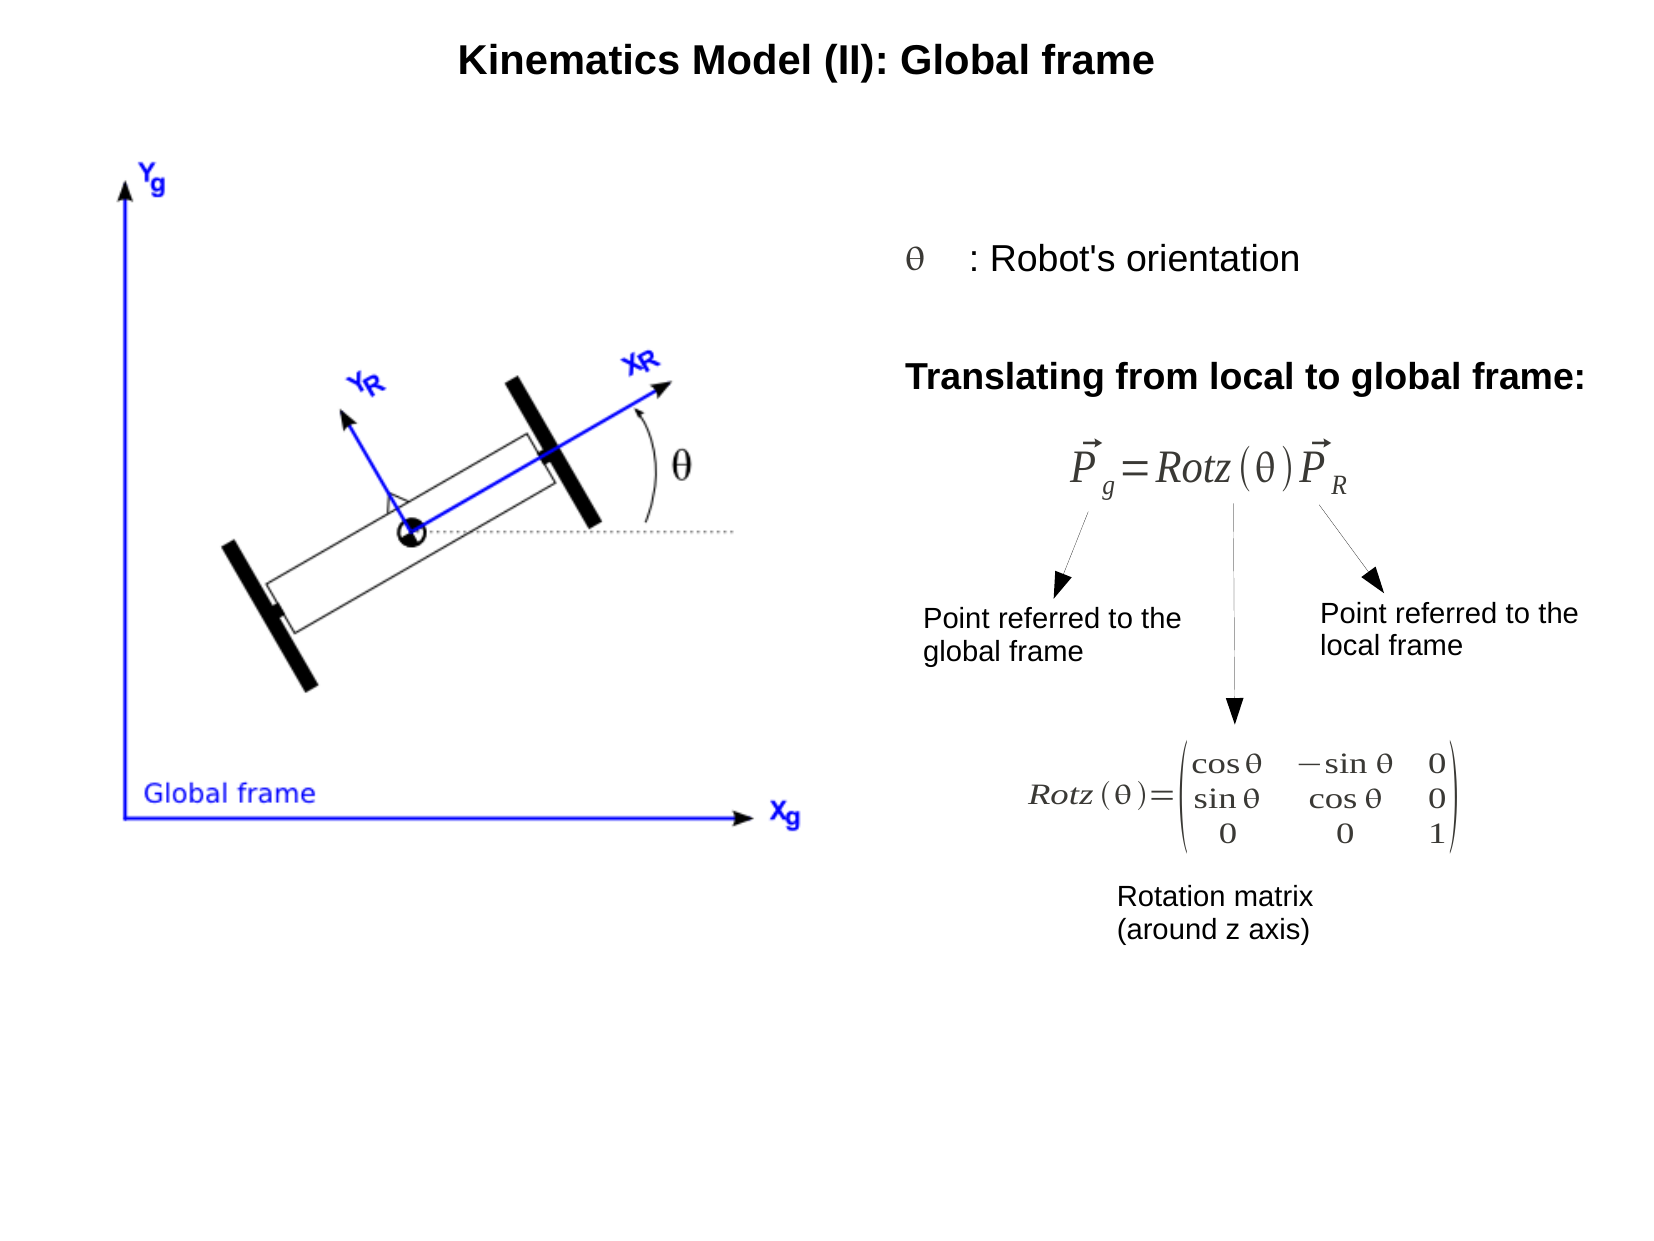

Kinematics Model (II): Global frame
: Robot's orientation
Translating from local to global frame:
Point referred to the
local frame
Point referred to the
global frame
Rotation matrix
(around z axis)